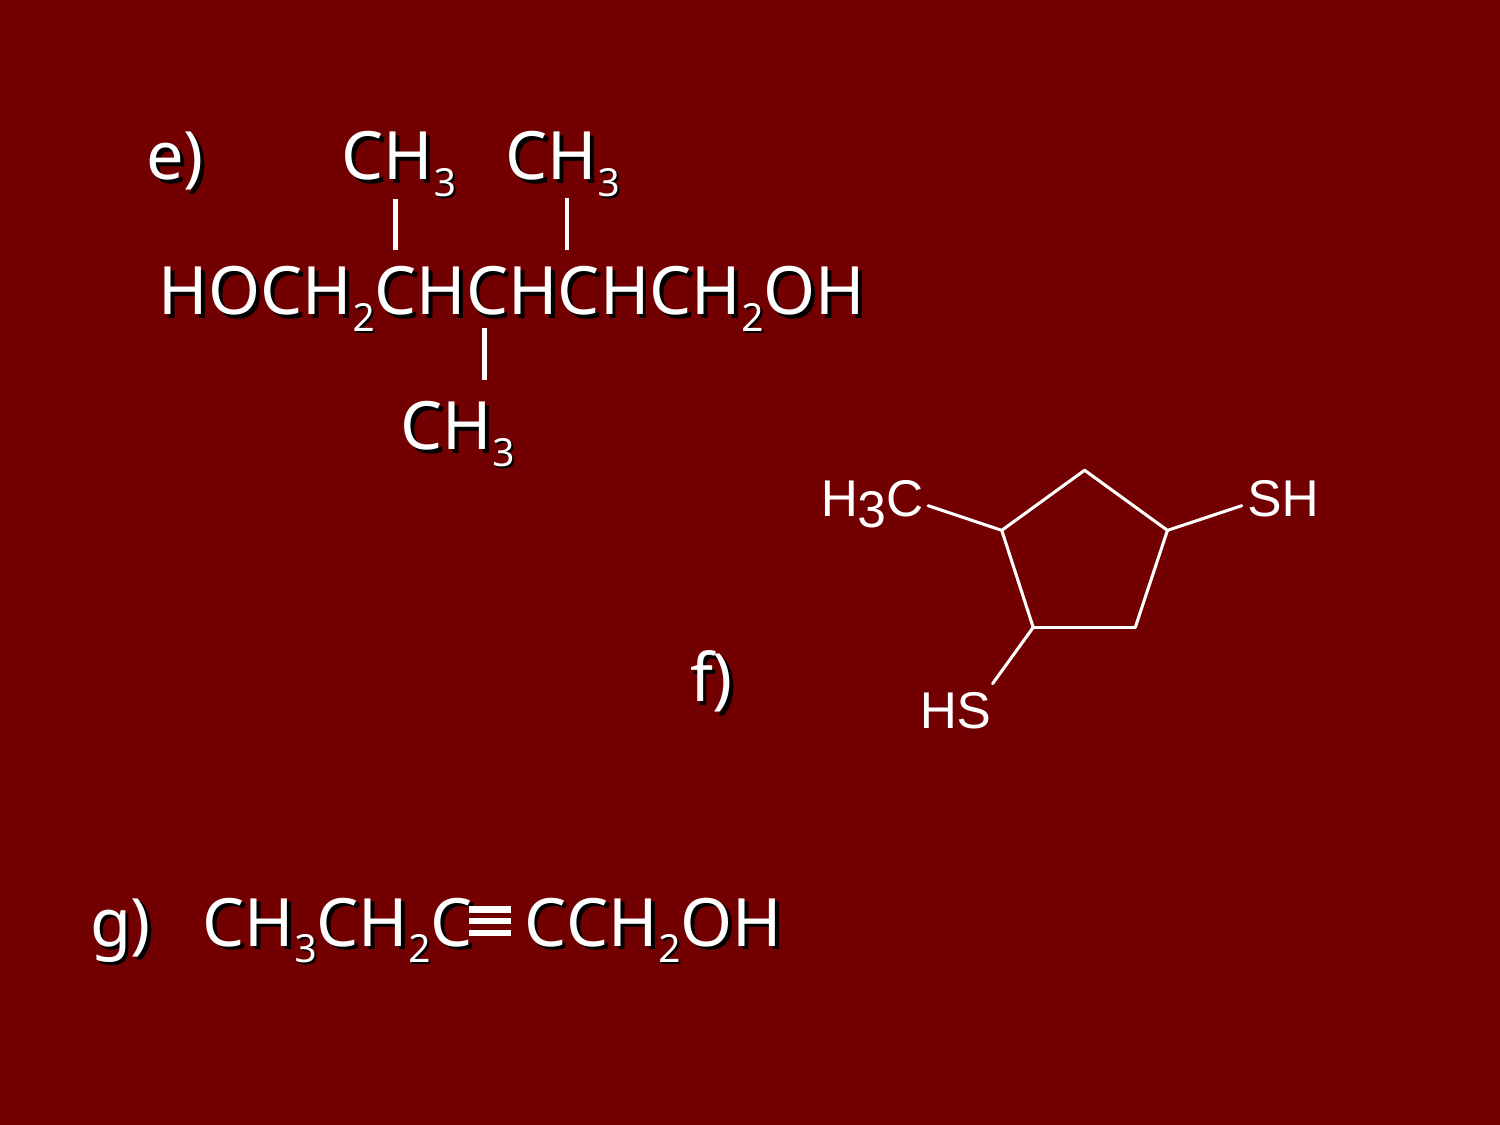

#
	e) CH3 CH3
 HOCH2CHCHCHCH2OH
 CH3
					f)
g) CH3CH2C CCH2OH